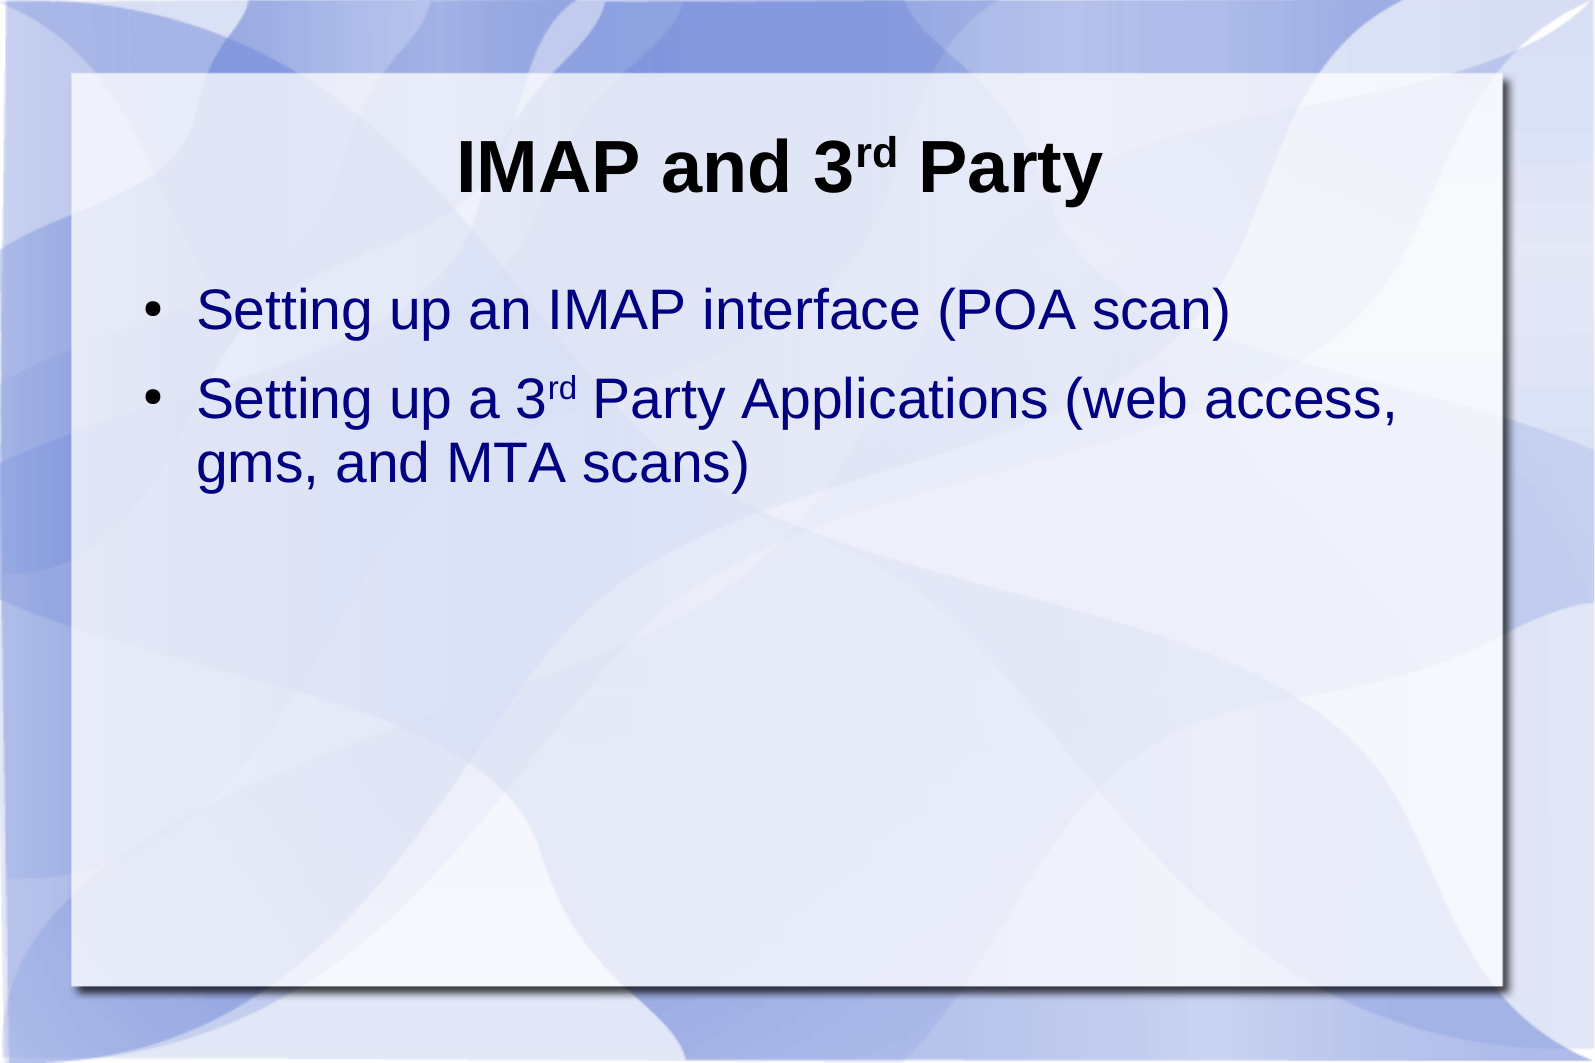

# IMAP and 3rd Party
Setting up an IMAP interface (POA scan)
Setting up a 3rd Party Applications (web access, gms, and MTA scans)